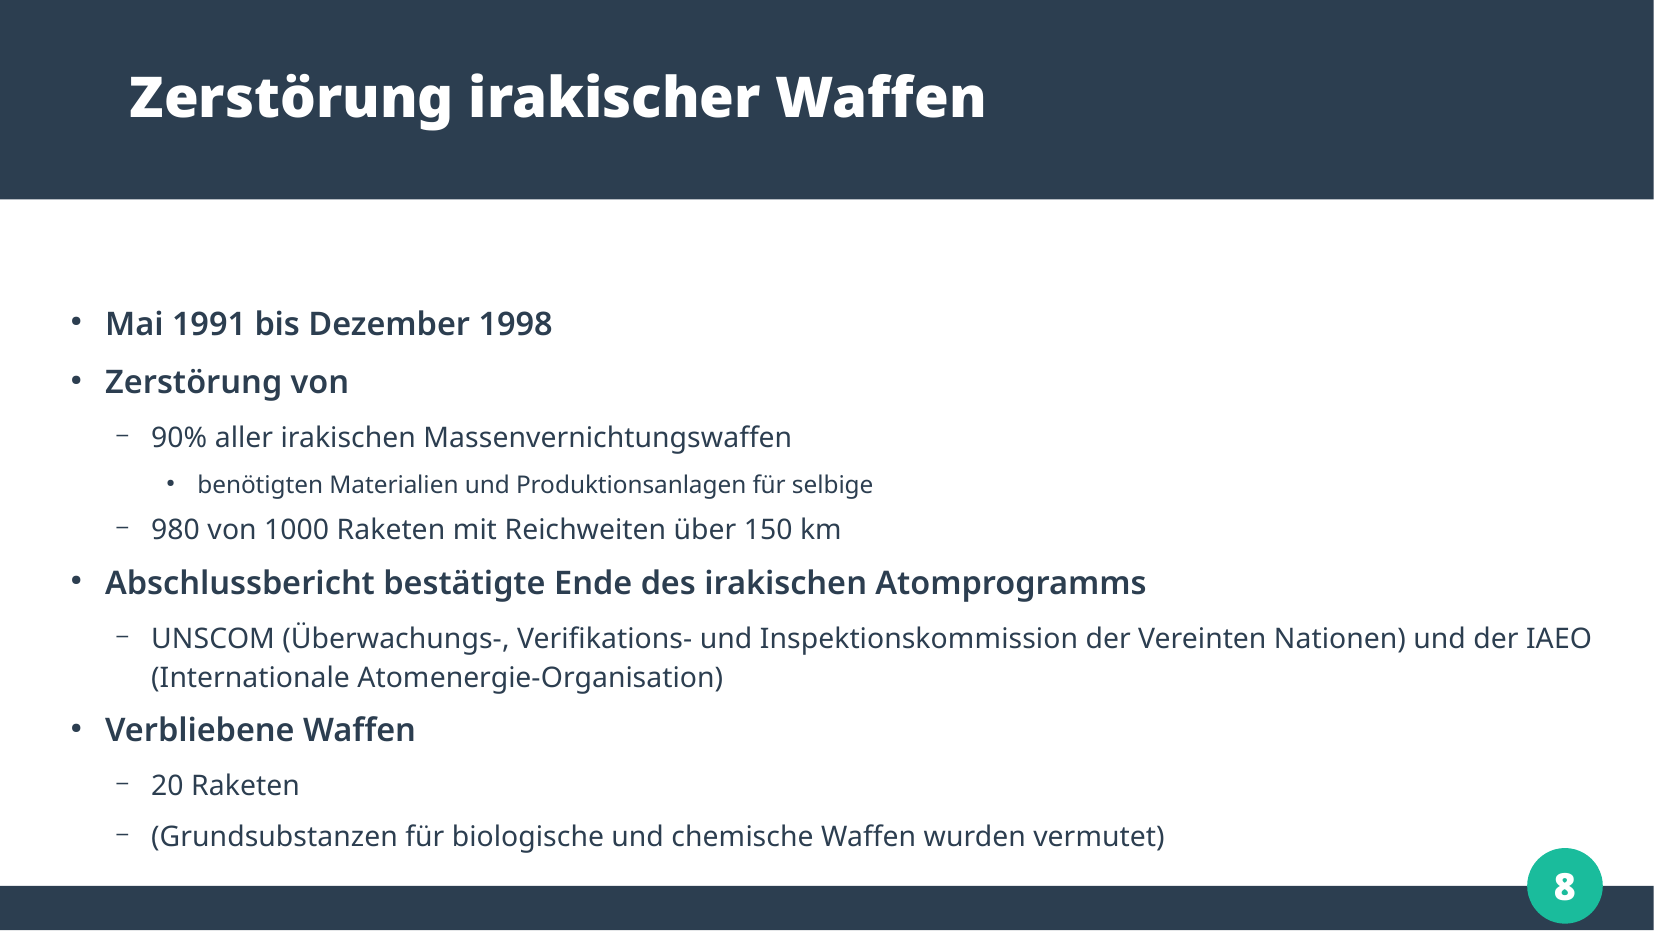

# Zerstörung irakischer Waffen
Mai 1991 bis Dezember 1998
Zerstörung von
90% aller irakischen Massenvernichtungswaffen
benötigten Materialien und Produktionsanlagen für selbige
980 von 1000 Raketen mit Reichweiten über 150 km
Abschlussbericht bestätigte Ende des irakischen Atomprogramms
UNSCOM (Überwachungs-, Verifikations- und Inspektionskommission der Vereinten Nationen) und der IAEO (Internationale Atomenergie-Organisation)
Verbliebene Waffen
20 Raketen
(Grundsubstanzen für biologische und chemische Waffen wurden vermutet)